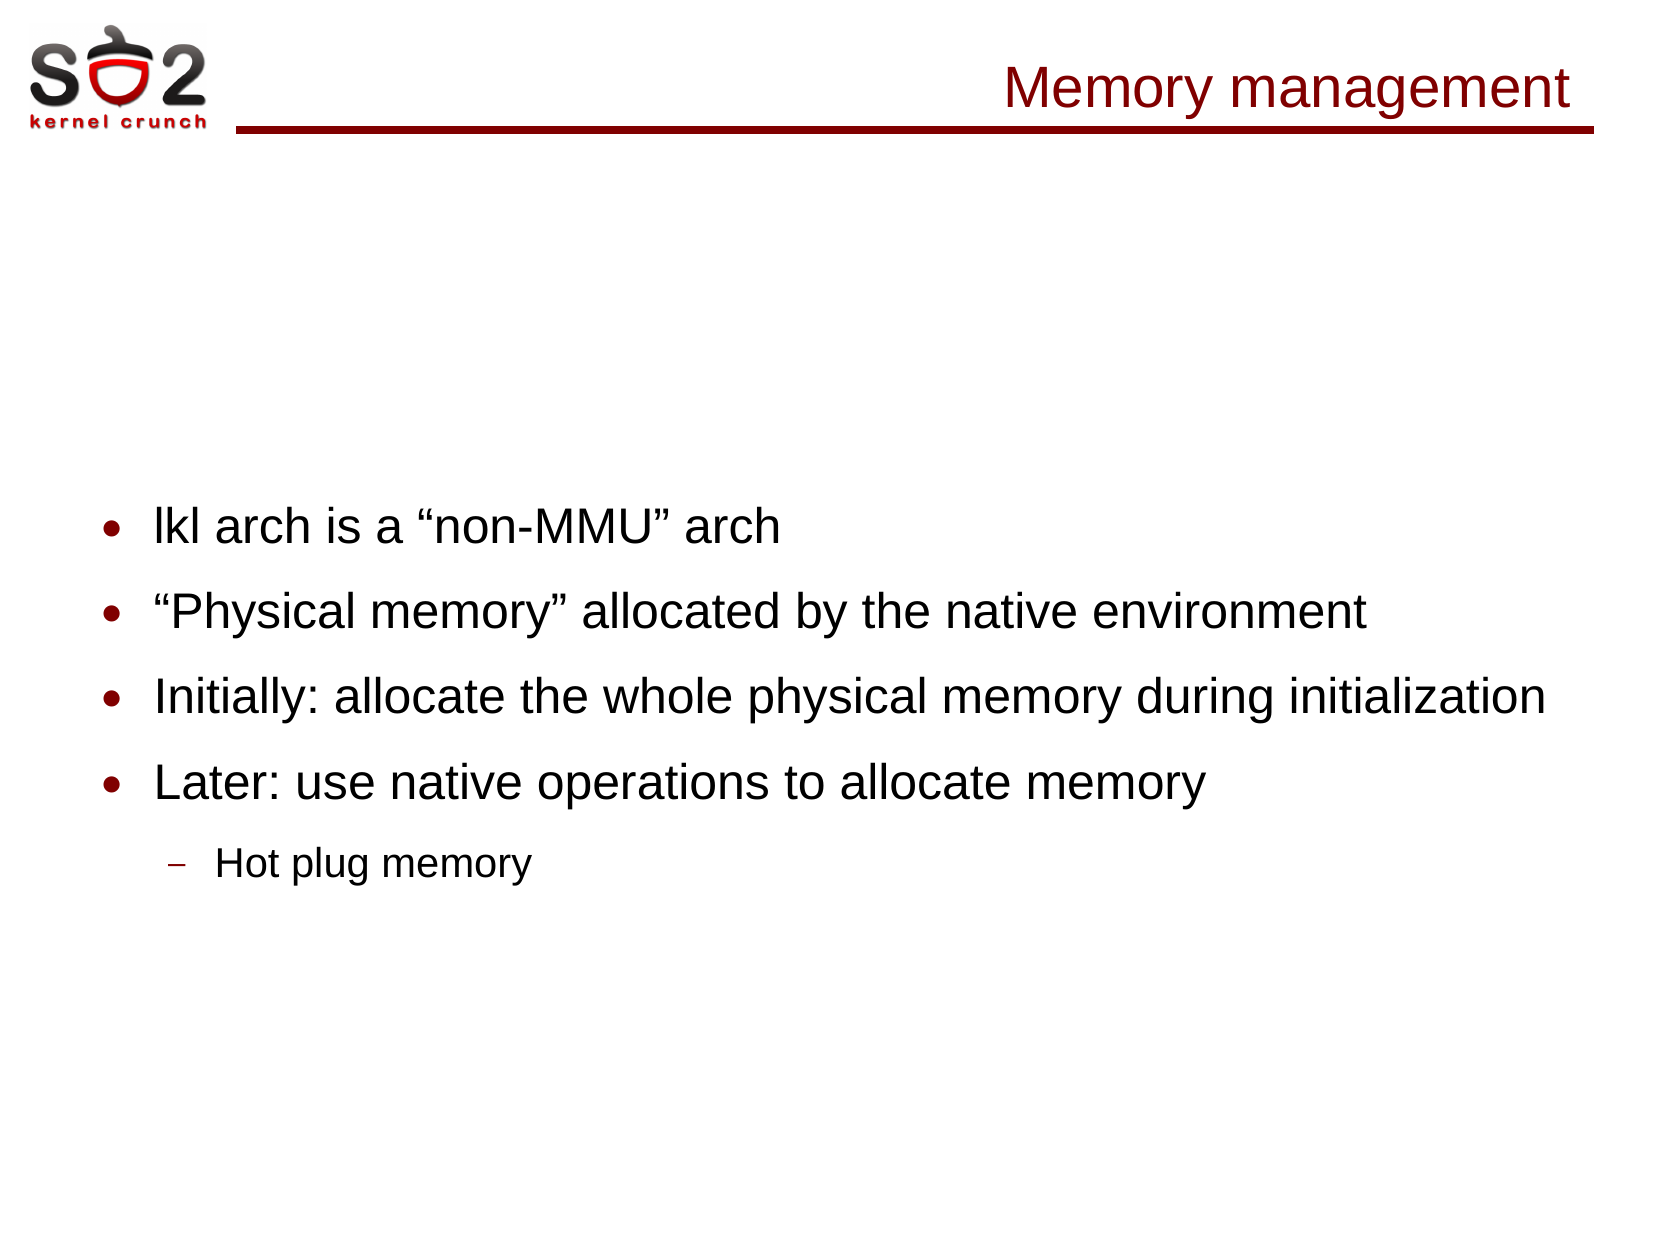

# Memory management
lkl arch is a “non-MMU” arch
“Physical memory” allocated by the native environment
Initially: allocate the whole physical memory during initialization
Later: use native operations to allocate memory
Hot plug memory